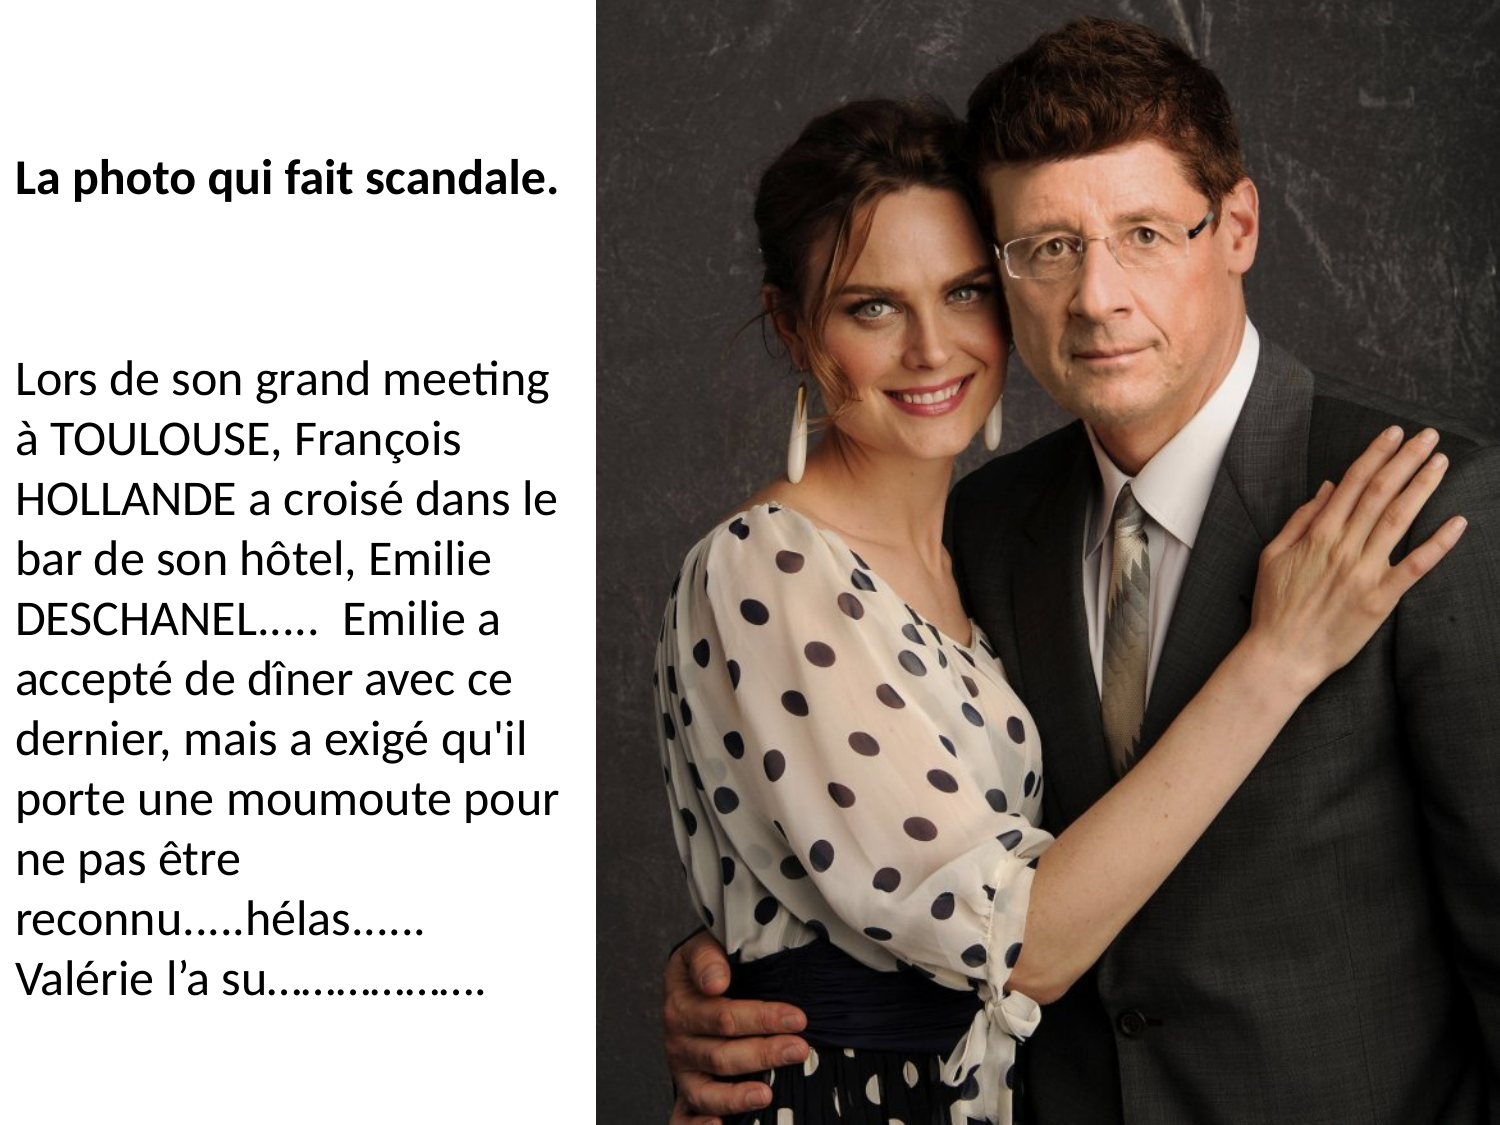

La photo qui fait scandale.
Lors de son grand meeting à TOULOUSE, François HOLLANDE a croisé dans le bar de son hôtel, Emilie DESCHANEL..... Emilie a accepté de dîner avec ce dernier, mais a exigé qu'il porte une moumoute pour ne pas être reconnu.....hélas......
Valérie l’a su……………….
#